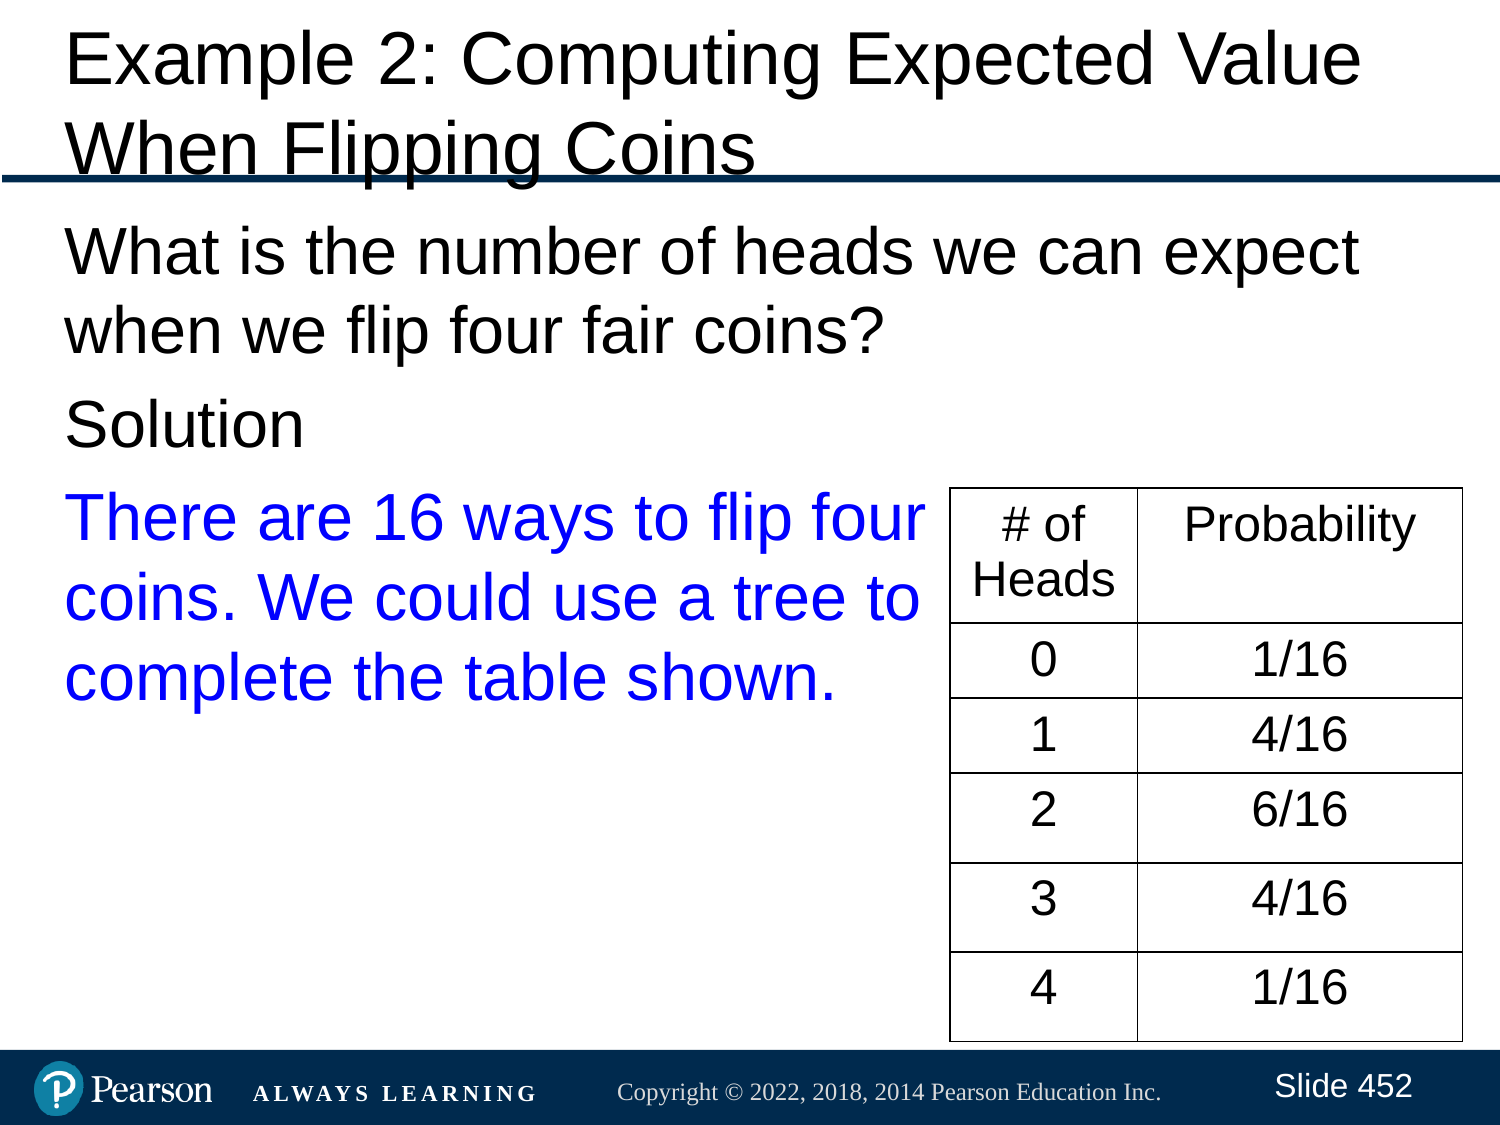

# Example 2: Computing Expected Value When Flipping Coins
What is the number of heads we can expect when we flip four fair coins?
Solution
There are 16 ways to flip four
coins. We could use a tree to
complete the table shown.
| # of Heads | Probability |
| --- | --- |
| 0 | 1/16 |
| 1 | 4/16 |
| 2 | 6/16 |
| 3 | 4/16 |
| 4 | 1/16 |